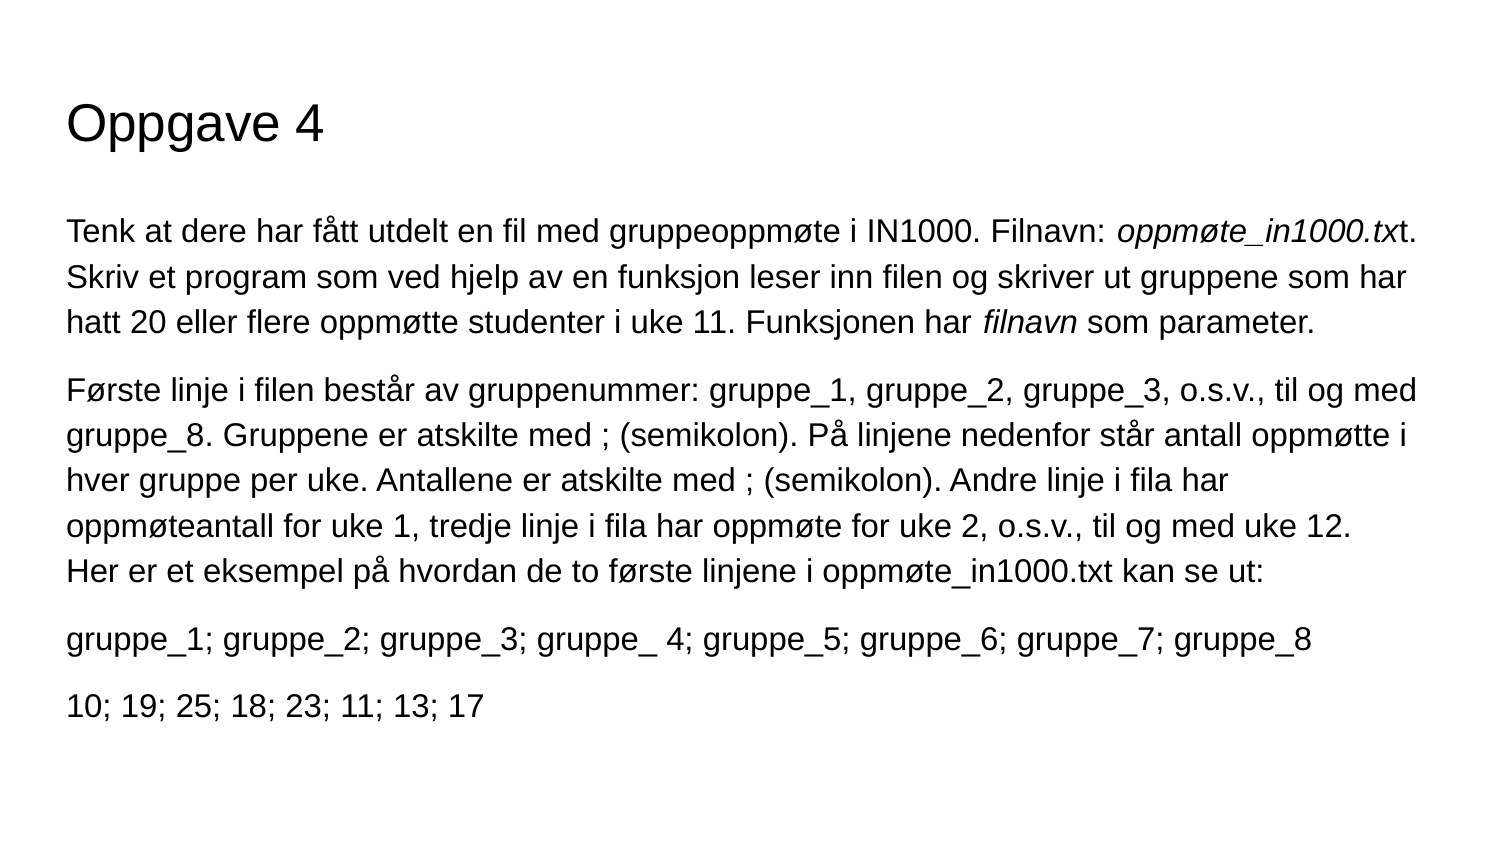

# Oppgave 4
Tenk at dere har fått utdelt en fil med gruppeoppmøte i IN1000. Filnavn: oppmøte_in1000.txt. Skriv et program som ved hjelp av en funksjon leser inn filen og skriver ut gruppene som har hatt 20 eller flere oppmøtte studenter i uke 11. Funksjonen har filnavn som parameter.
Første linje i filen består av gruppenummer: gruppe_1, gruppe_2, gruppe_3, o.s.v., til og med gruppe_8. Gruppene er atskilte med ; (semikolon). På linjene nedenfor står antall oppmøtte i hver gruppe per uke. Antallene er atskilte med ; (semikolon). Andre linje i fila har oppmøteantall for uke 1, tredje linje i fila har oppmøte for uke 2, o.s.v., til og med uke 12.
Her er et eksempel på hvordan de to første linjene i oppmøte_in1000.txt kan se ut:
gruppe_1; gruppe_2; gruppe_3; gruppe_ 4; gruppe_5; gruppe_6; gruppe_7; gruppe_8
10; 19; 25; 18; 23; 11; 13; 17